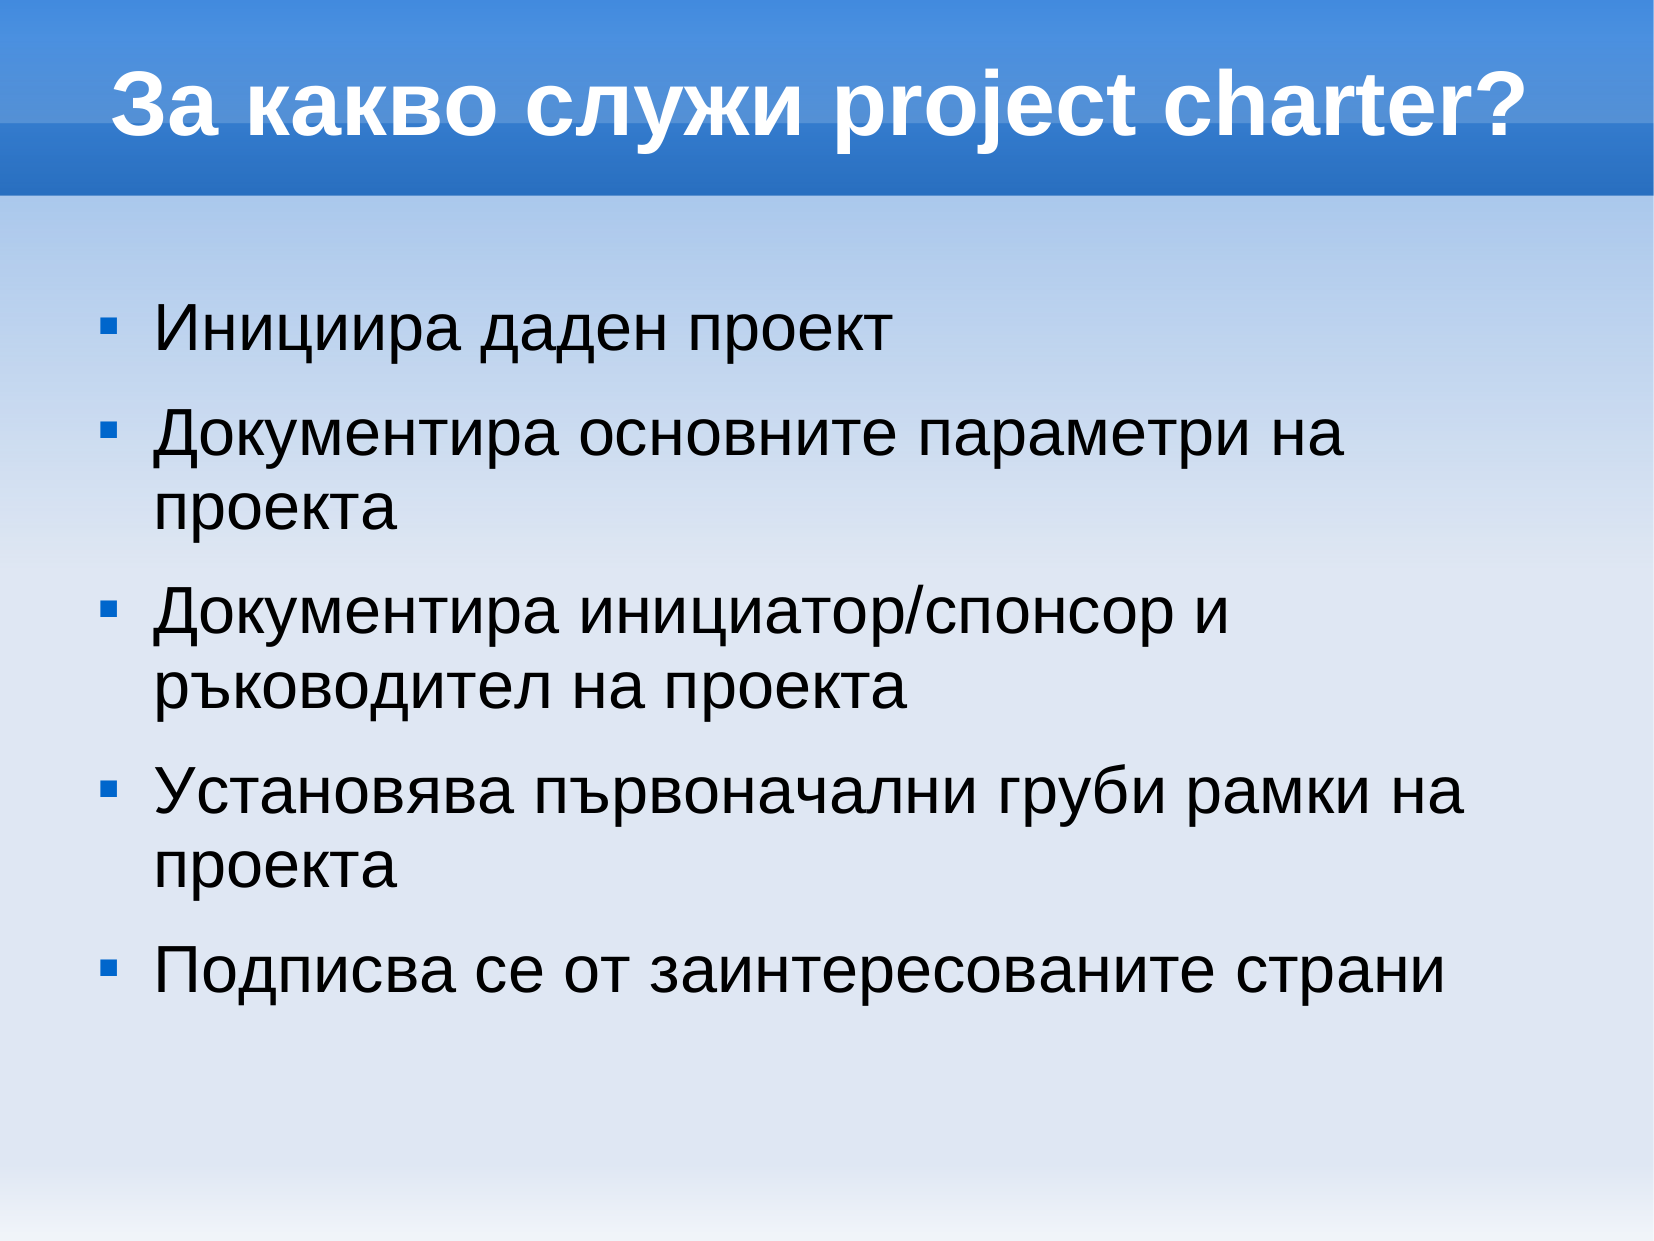

# За какво служи project charter?
Инициира даден проект
Документира основните параметри на проекта
Документира инициатор/спонсор и ръководител на проекта
Установява първоначални груби рамки на проекта
Подписва се от заинтересованите страни